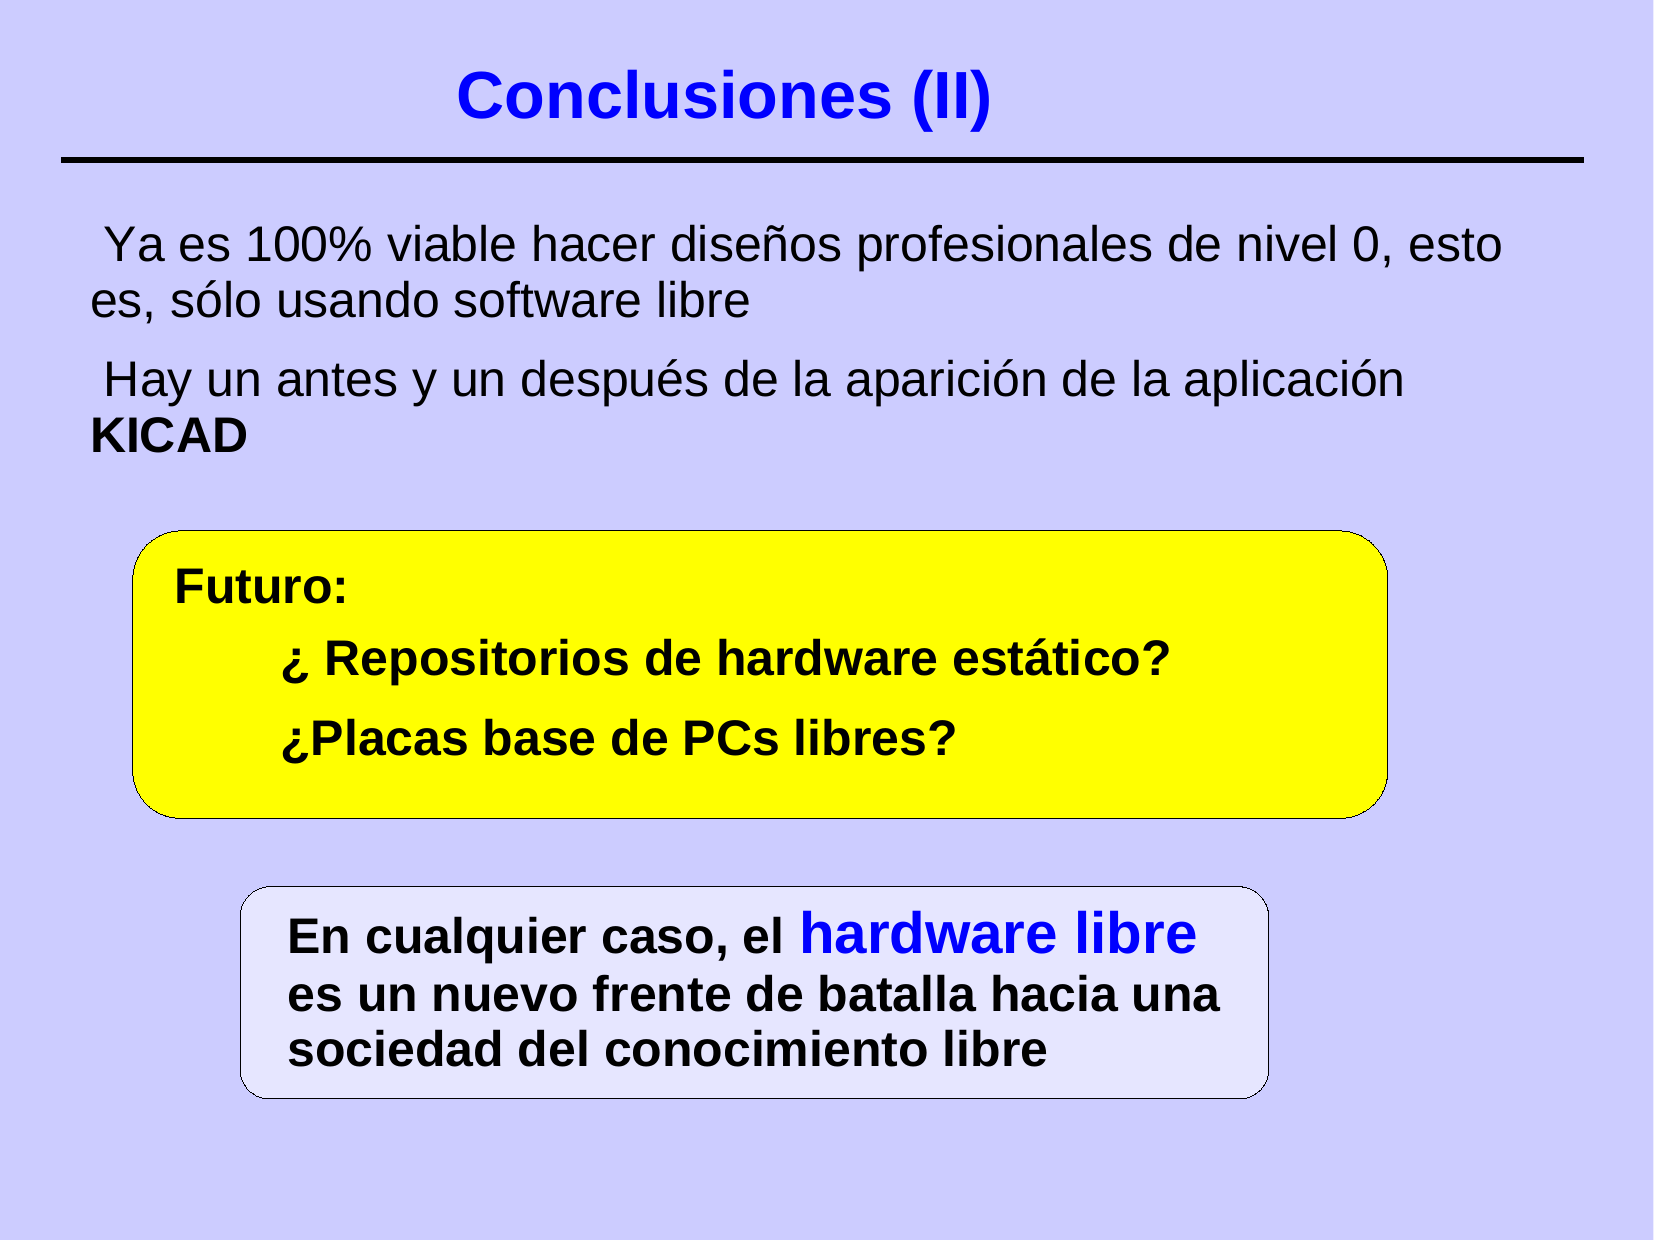

# Conclusiones (II)
 Ya es 100% viable hacer diseños profesionales de nivel 0, esto es, sólo usando software libre
 Hay un antes y un después de la aparición de la aplicación KICAD
Futuro:
 ¿ Repositorios de hardware estático?
 ¿Placas base de PCs libres?
En cualquier caso, el hardware libre es un nuevo frente de batalla hacia una sociedad del conocimiento libre